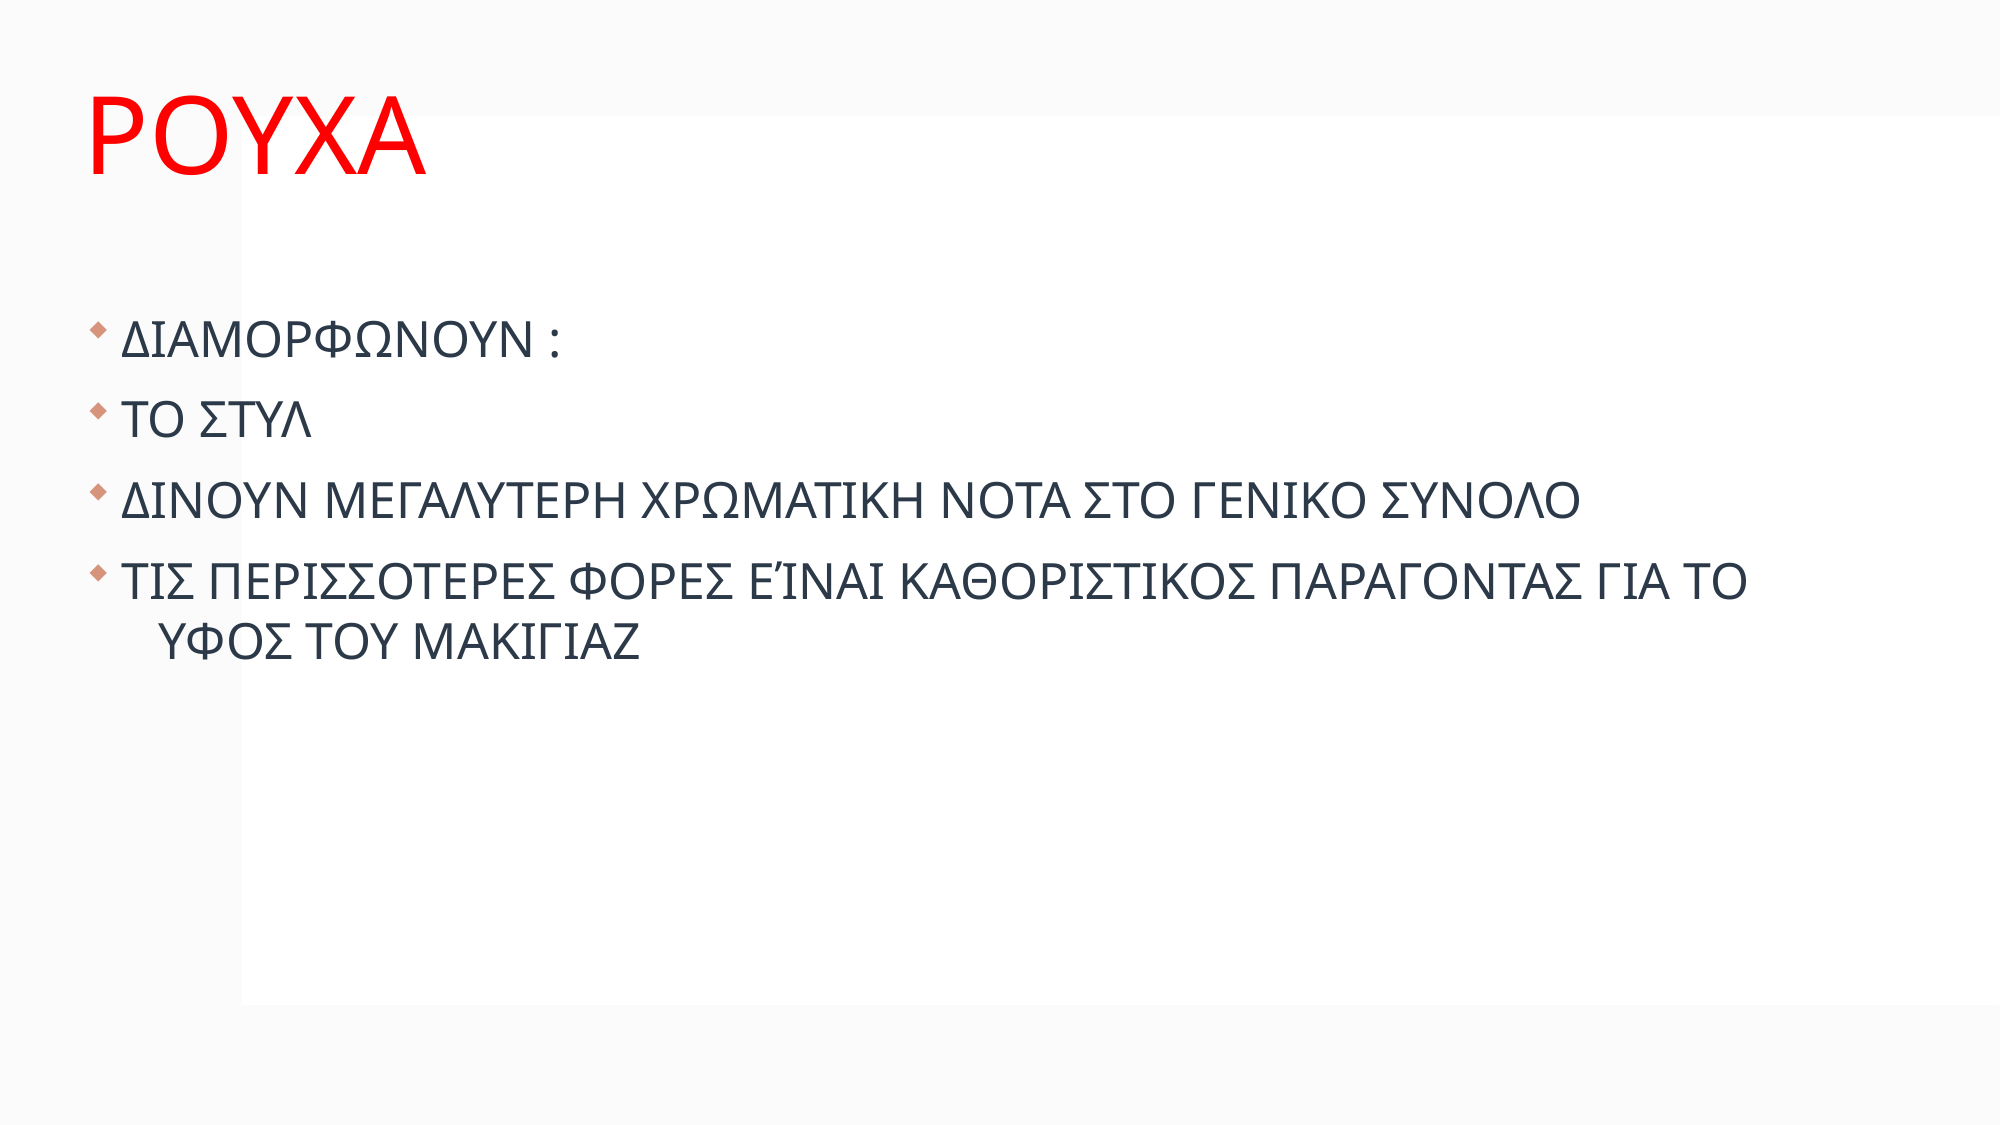

# ΡΟΥΧΑ
ΔΙΑΜΟΡΦΩΝΟΥΝ :
ΤΟ ΣΤΥΛ
ΔΙΝΟΥΝ ΜΕΓΑΛΥΤΕΡΗ ΧΡΩΜΑΤΙΚΗ ΝΟΤΑ ΣΤΟ ΓΕΝΙΚΟ ΣΥΝΟΛΟ
ΤΙΣ ΠΕΡΙΣΣΟΤΕΡΕΣ ΦΟΡΕΣ ΕΊΝΑΙ ΚΑΘΟΡΙΣΤΙΚΟΣ ΠΑΡΑΓΟΝΤΑΣ ΓΙΑ ΤΟ ΥΦΟΣ ΤΟΥ ΜΑΚΙΓΙΑΖ